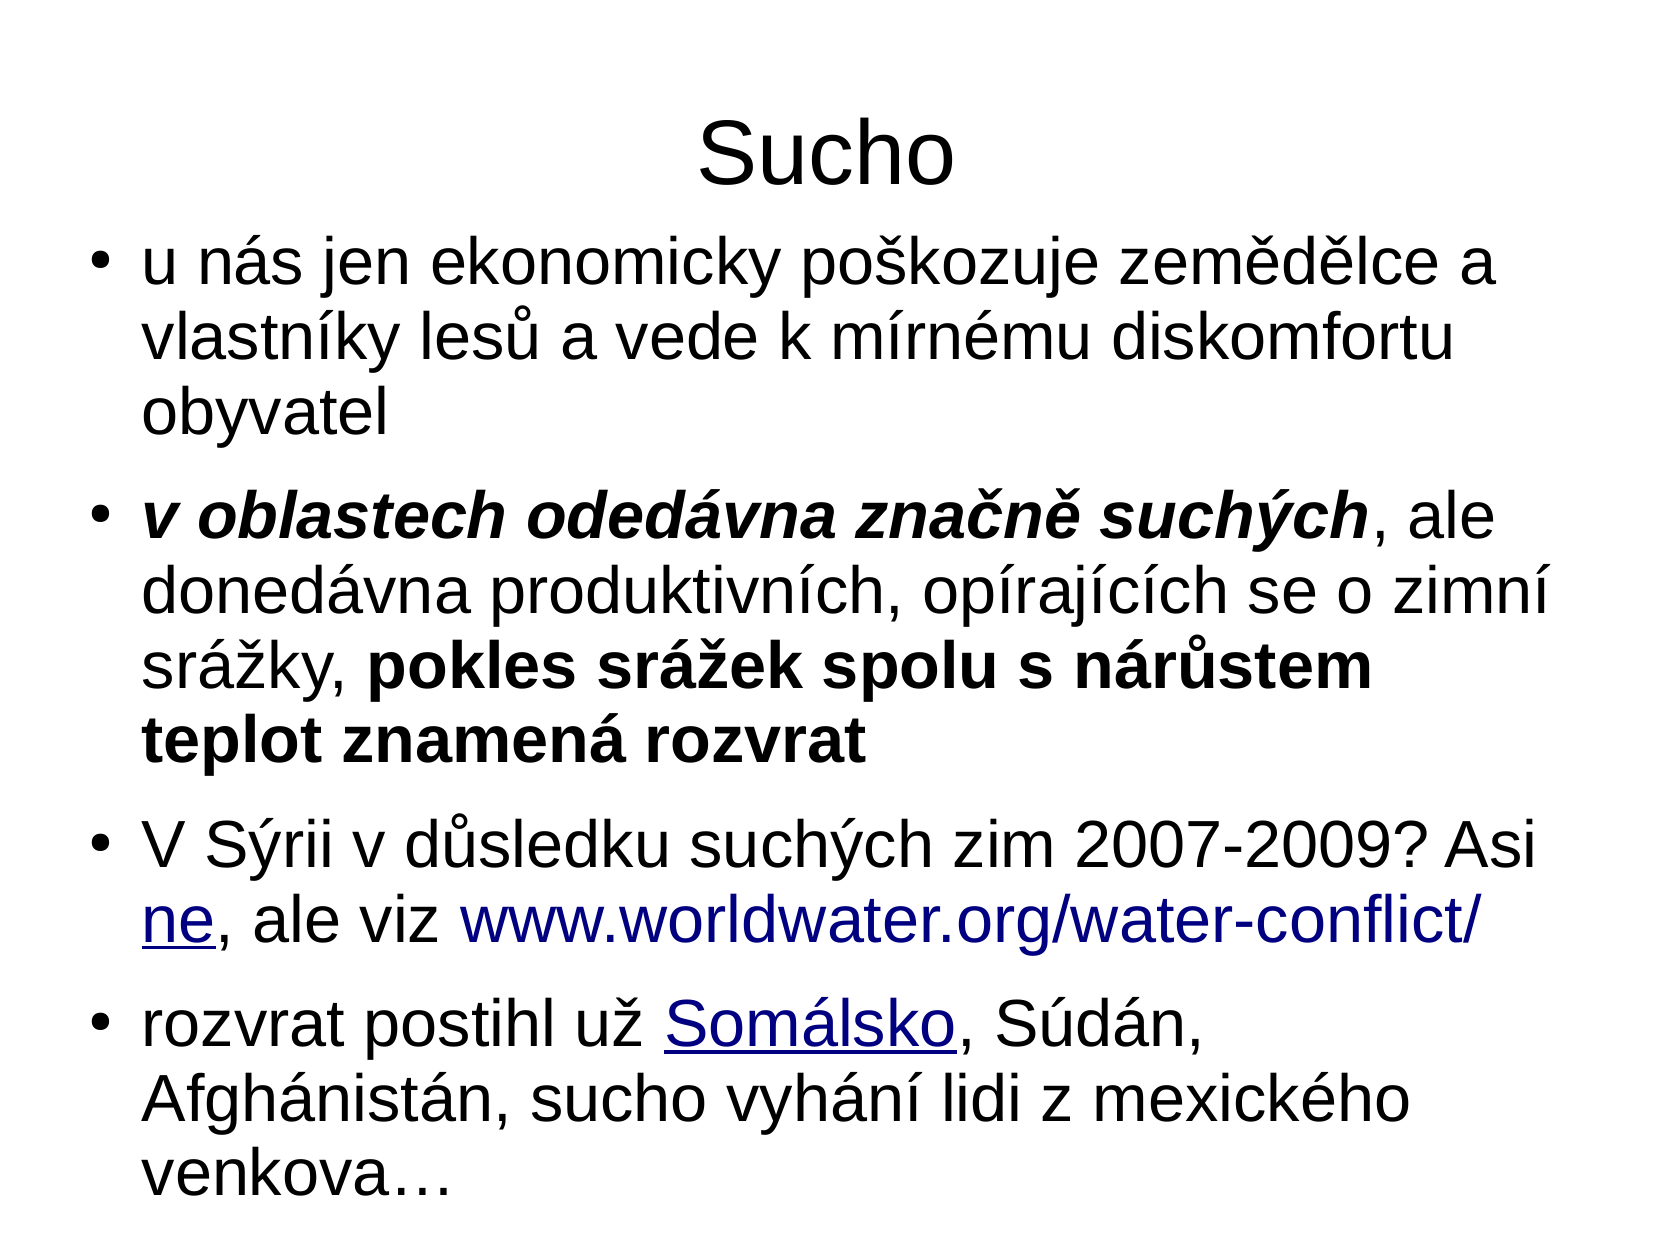

# Sucho
u nás jen ekonomicky poškozuje zemědělce a vlastníky lesů a vede k mírnému diskomfortu obyvatel
v oblastech odedávna značně suchých, ale donedávna produktivních, opírajících se o zimní srážky, pokles srážek spolu s nárůstem teplot znamená rozvrat
V Sýrii v důsledku suchých zim 2007-2009? Asi ne, ale viz www.worldwater.org/water-conflict/
rozvrat postihl už Somálsko, Súdán, Afghánistán, sucho vyhání lidi z mexického venkova…